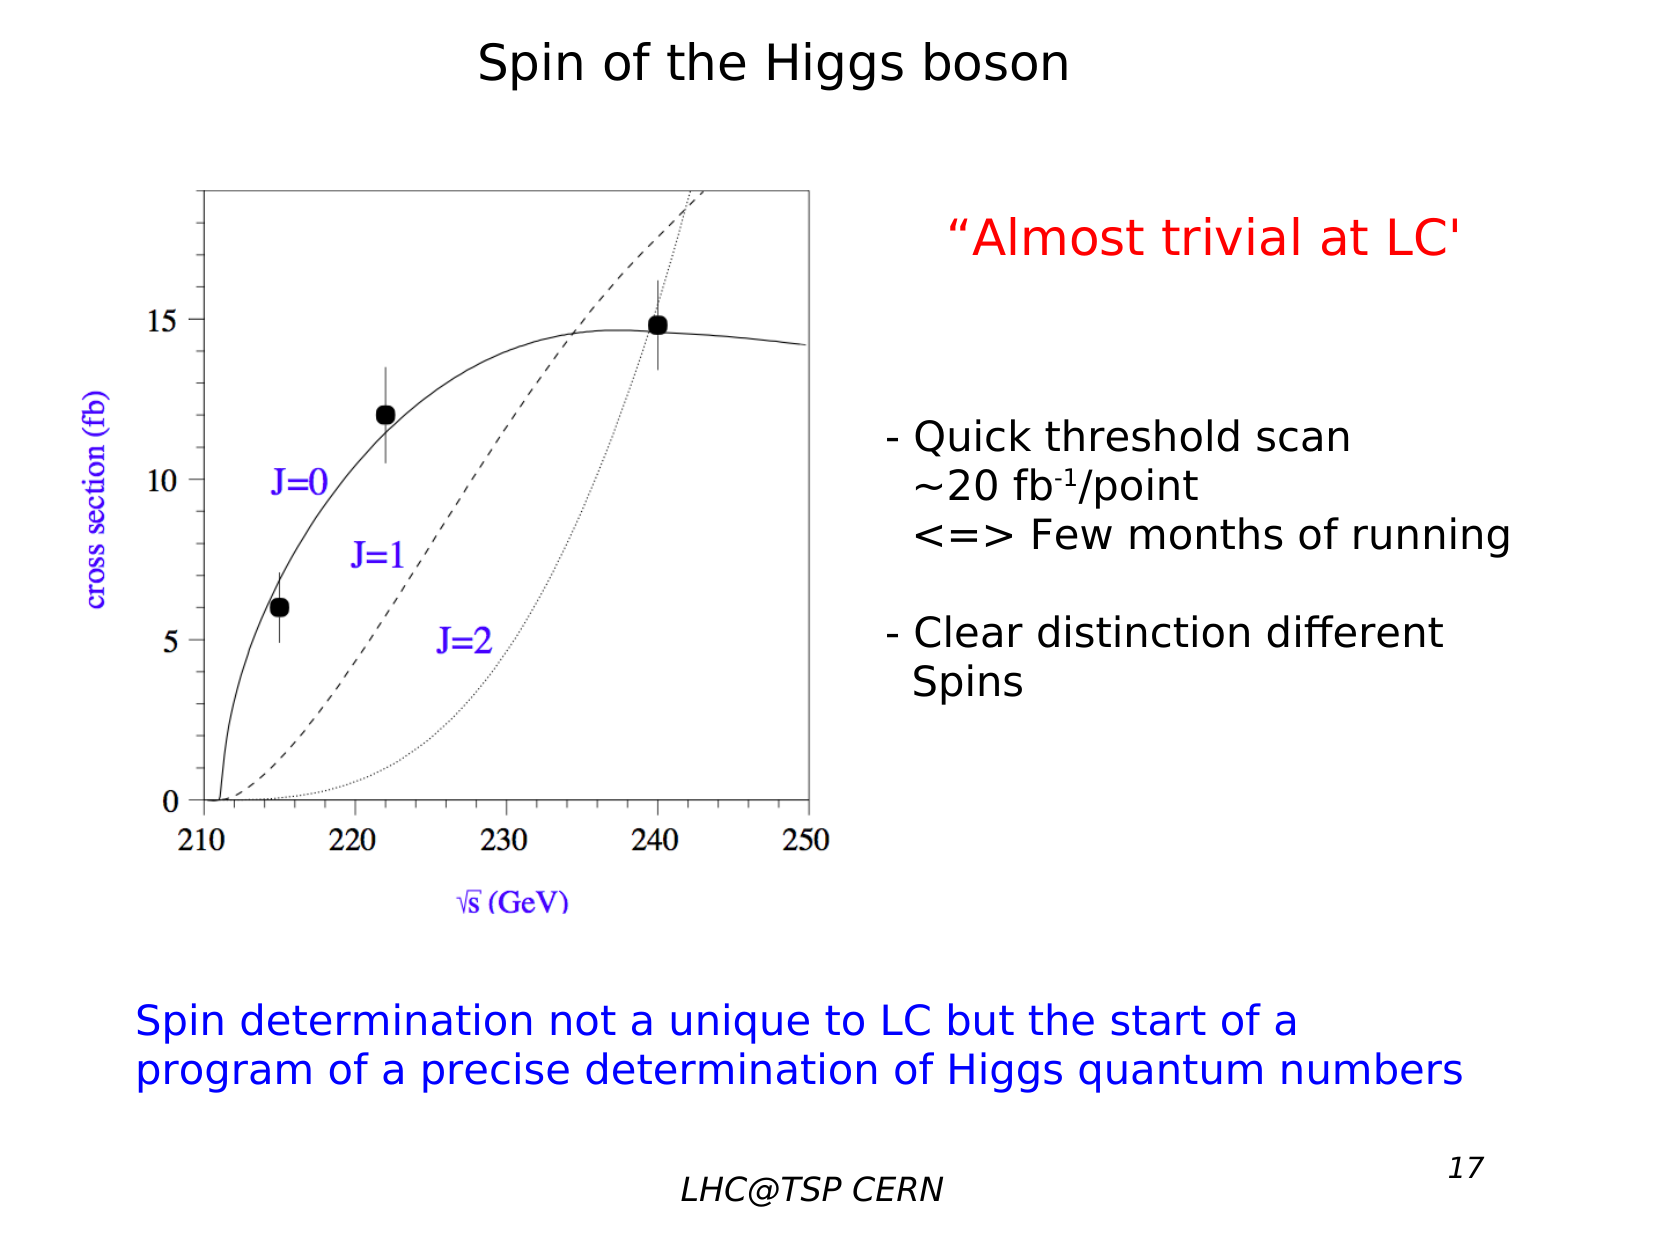

Spin of the Higgs boson
“Almost trivial at LC'
- Quick threshold scan
 ~20 fb-1/point
 <=> Few months of running
- Clear distinction different
 Spins
Spin determination not a unique to LC but the start of a
program of a precise determination of Higgs quantum numbers
LHC@TSP CERN